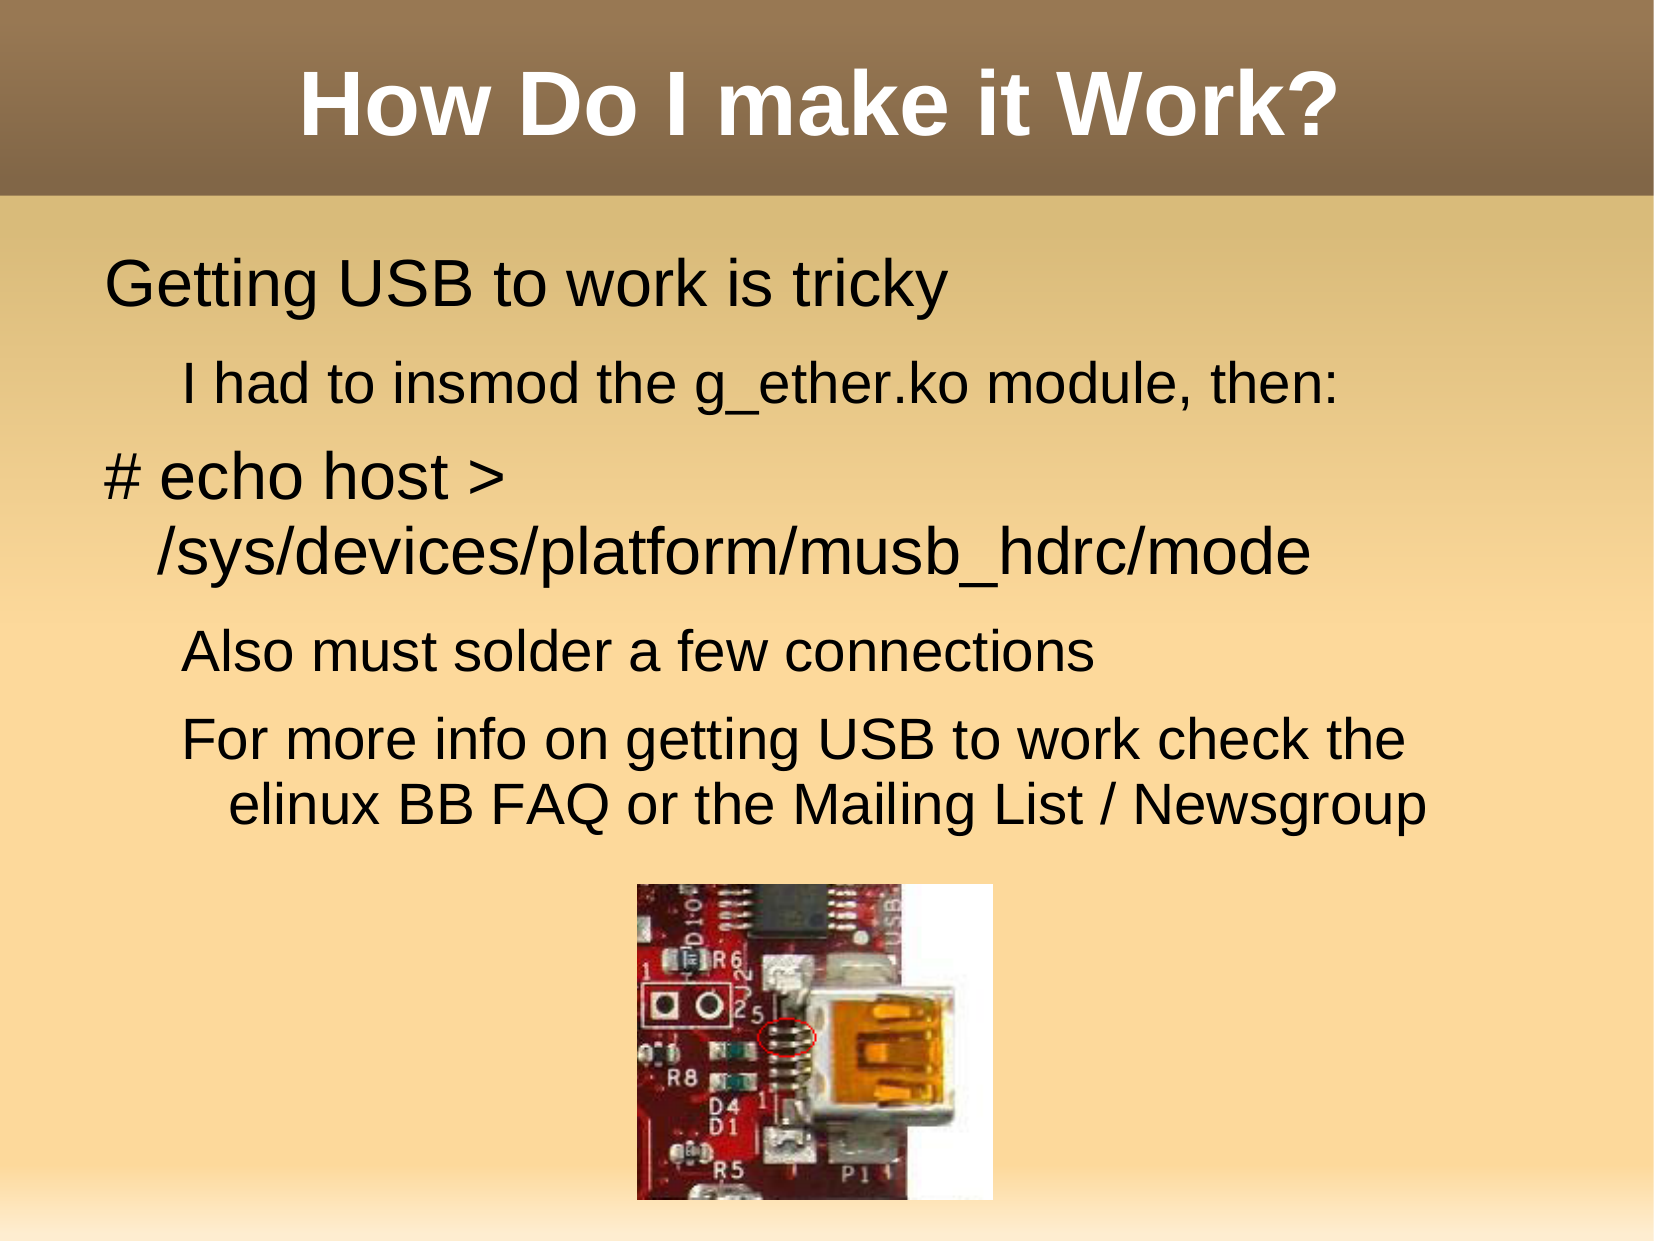

# How Do I make it Work?
Getting USB to work is tricky
I had to insmod the g_ether.ko module, then:
# echo host > /sys/devices/platform/musb_hdrc/mode
Also must solder a few connections
For more info on getting USB to work check the elinux BB FAQ or the Mailing List / Newsgroup